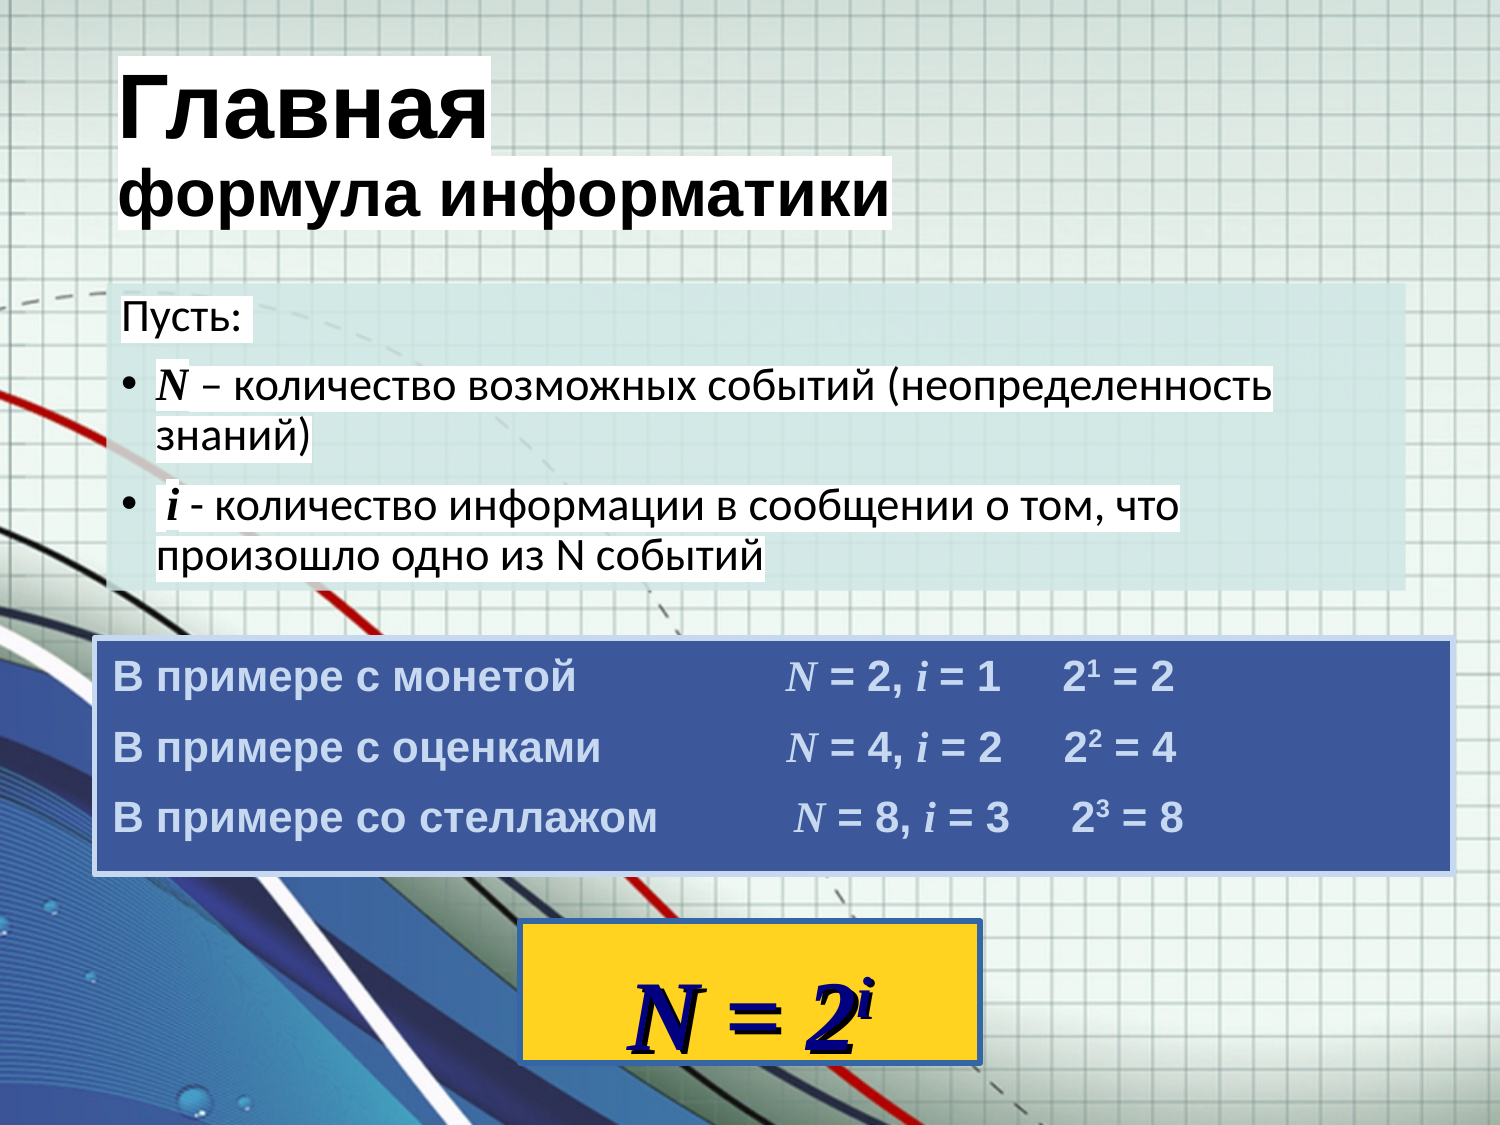

# Главная формула информатики
Пусть:
N – количество возможных событий (неопределенность знаний)
 i - количество информации в сообщении о том, что произошло одно из N событий
В примере с монетой N = 2, i = 1 21 = 2
В примере с оценками N = 4, i = 2 22 = 4
В примере со стеллажом N = 8, i = 3 23 = 8
N = 2i